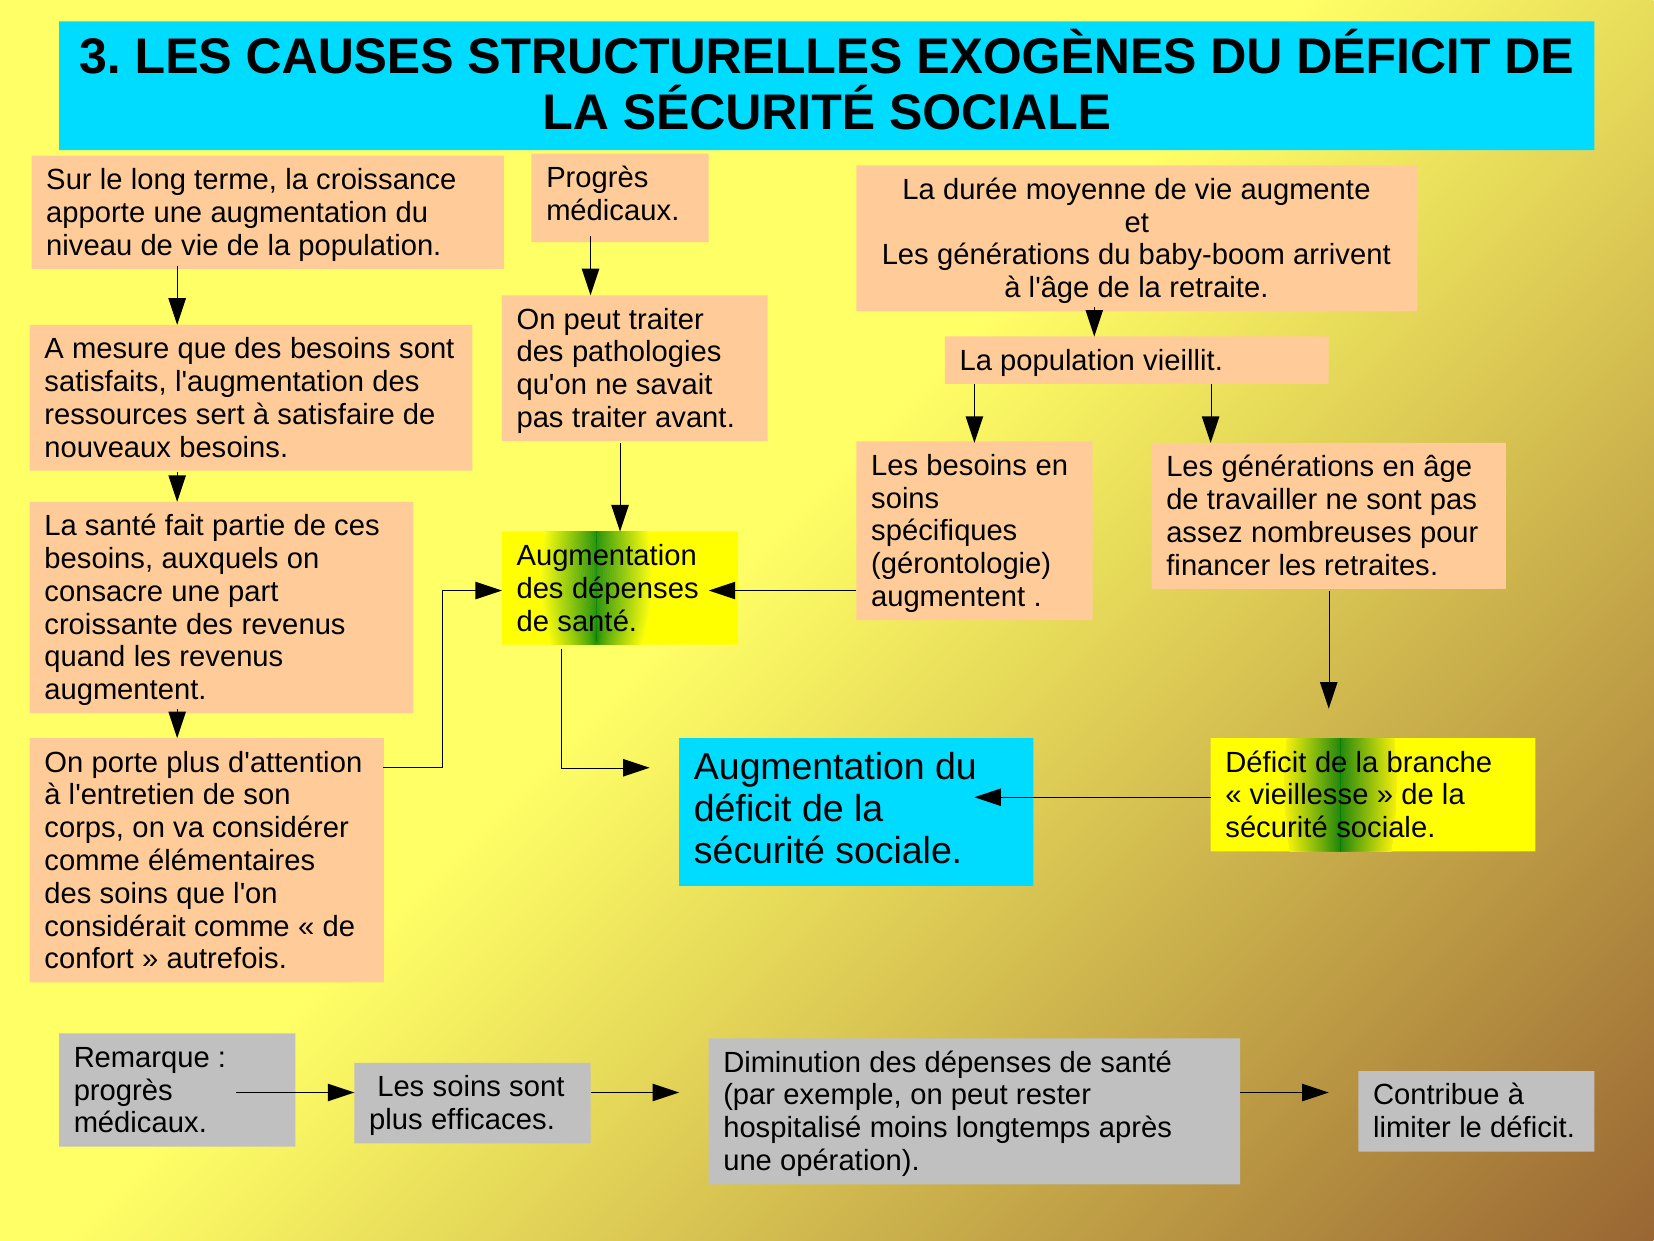

3. LES CAUSES STRUCTURELLES EXOGÈNES DU DÉFICIT DE LA SÉCURITÉ SOCIALE
Progrès médicaux.
Sur le long terme, la croissance apporte une augmentation du niveau de vie de la population.
La durée moyenne de vie augmente
et
Les générations du baby-boom arrivent à l'âge de la retraite.
On peut traiter des pathologies qu'on ne savait pas traiter avant.
A mesure que des besoins sont satisfaits, l'augmentation des ressources sert à satisfaire de nouveaux besoins.
La population vieillit.
Les besoins en soins spécifiques (gérontologie) augmentent .
Les générations en âge de travailler ne sont pas assez nombreuses pour financer les retraites.
La santé fait partie de ces besoins, auxquels on consacre une part croissante des revenus quand les revenus augmentent.
Augmentation des dépenses de santé.
On porte plus d'attention à l'entretien de son corps, on va considérer comme élémentaires des soins que l'on considérait comme « de confort » autrefois.
Augmentation du déficit de la sécurité sociale.
Déficit de la branche « vieillesse » de la sécurité sociale.
Remarque : progrès médicaux.
Diminution des dépenses de santé (par exemple, on peut rester hospitalisé moins longtemps après une opération).
 Les soins sont plus efficaces.
Contribue à limiter le déficit.